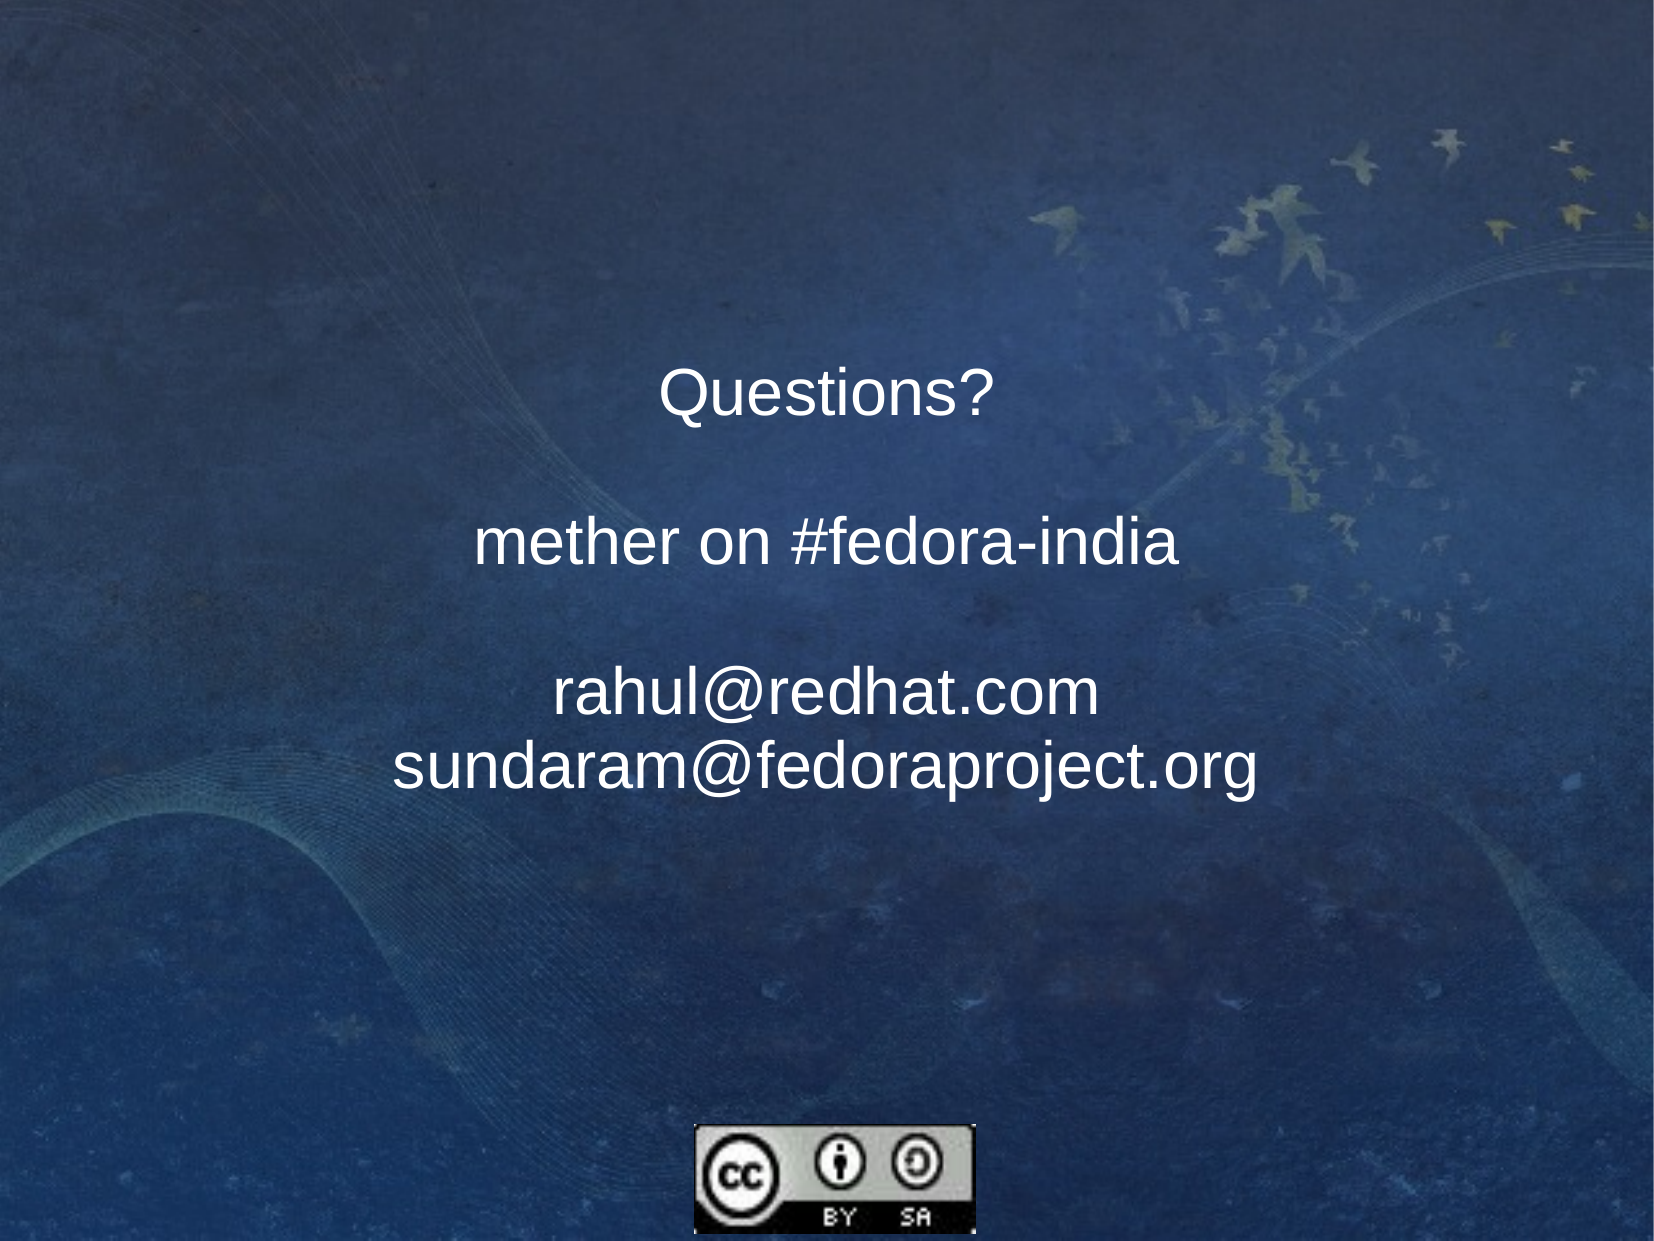

# Questions?
mether on #fedora-india
rahul@redhat.com
sundaram@fedoraproject.org